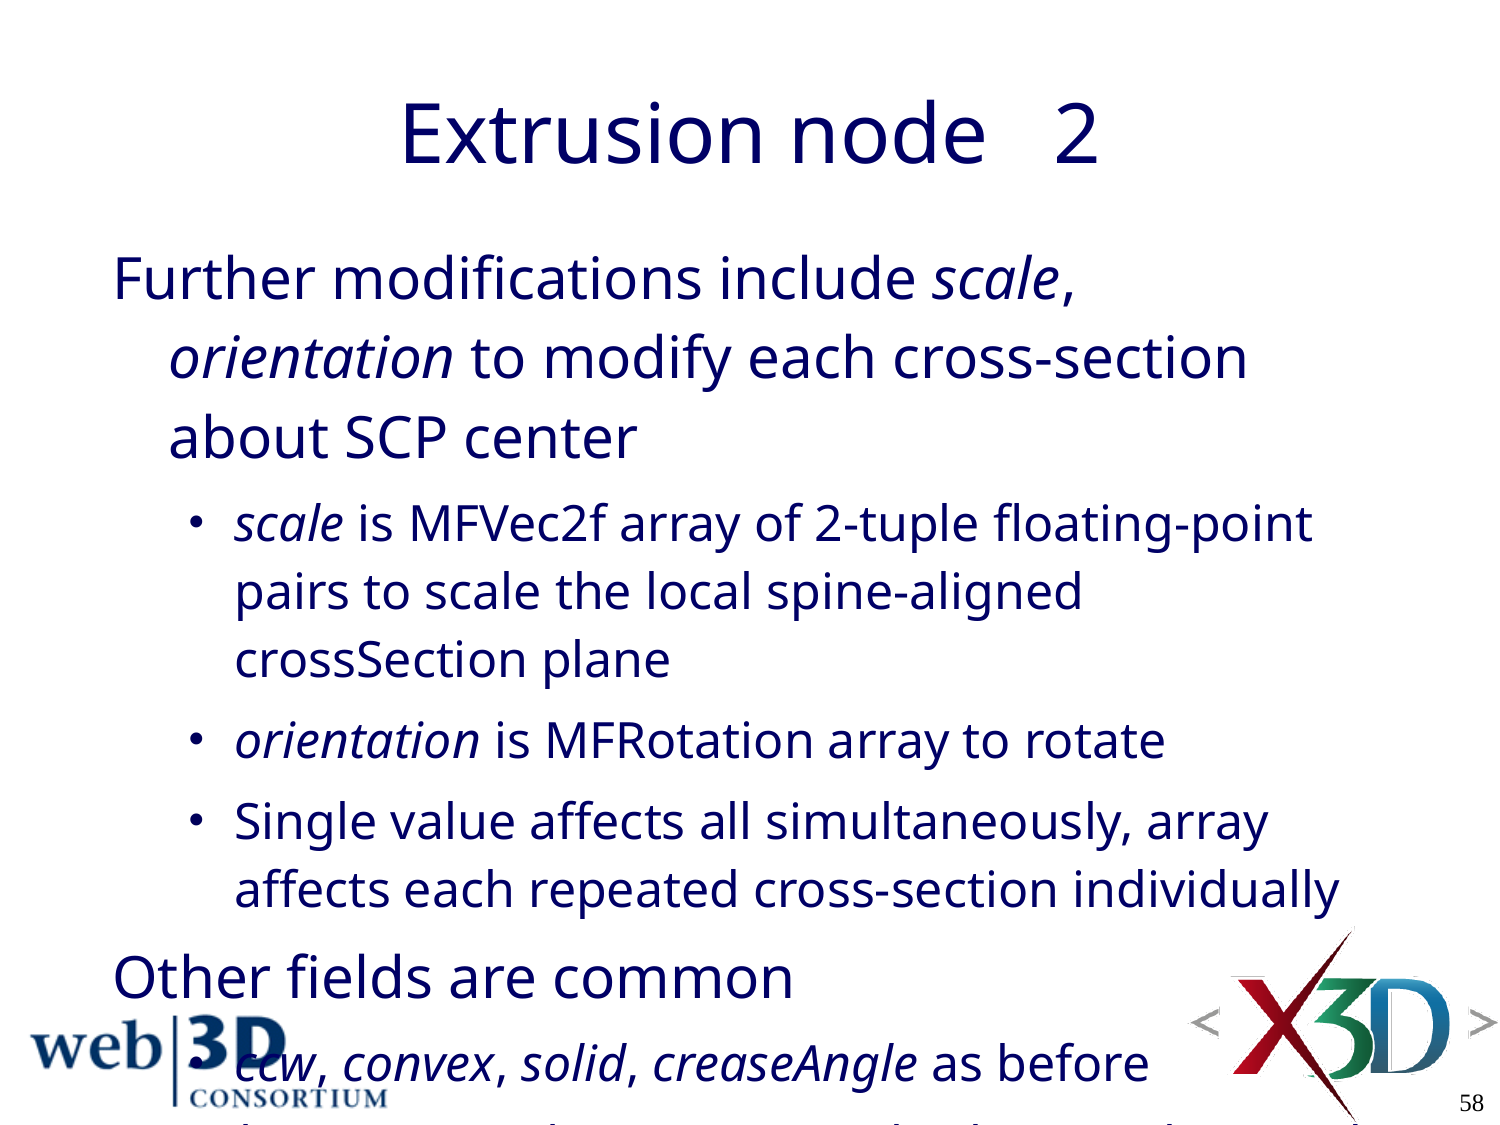

# Extrusion node 2
Further modifications include scale, orientation to modify each cross-section about SCP center
scale is MFVec2f array of 2-tuple floating-point pairs to scale the local spine-aligned crossSection plane
orientation is MFRotation array to rotate
Single value affects all simultaneously, array affects each repeated cross-section individually
Other fields are common
ccw, convex, solid, creaseAngle as before
beginCap, endCap are SFBool values to close ends